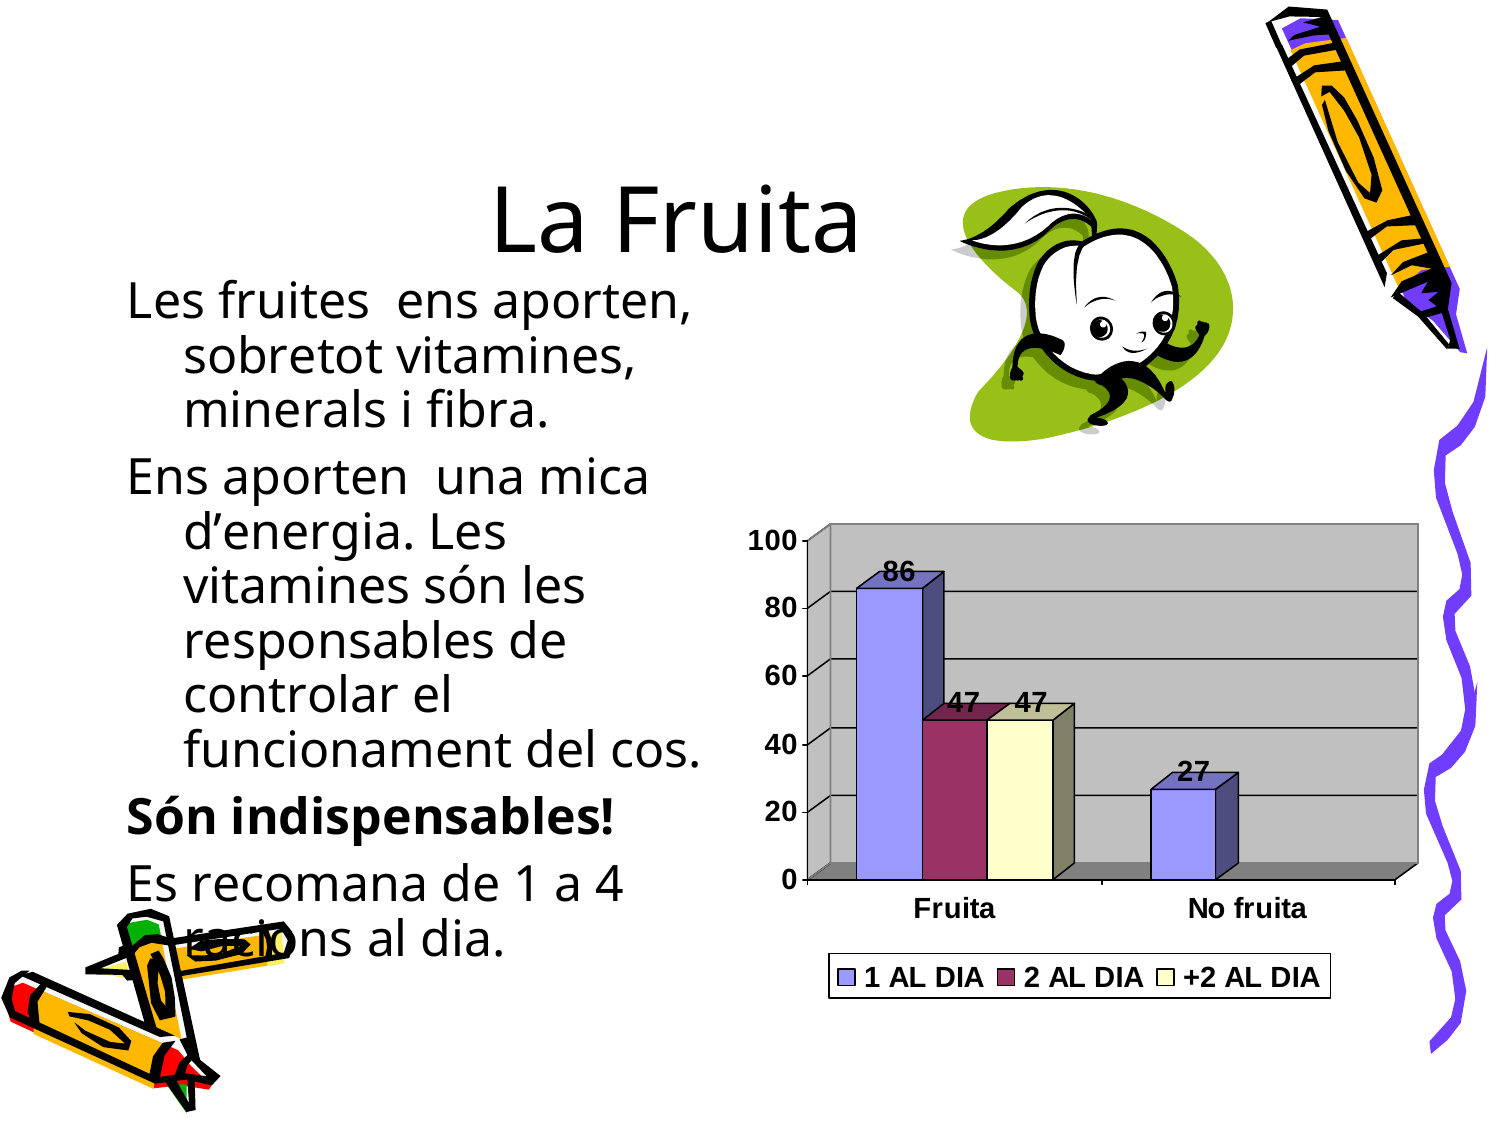

# La Fruita
Les fruites ens aporten, sobretot vitamines, minerals i fibra.
Ens aporten una mica d’energia. Les vitamines són les responsables de controlar el funcionament del cos.
Són indispensables!
Es recomana de 1 a 4 racions al dia.